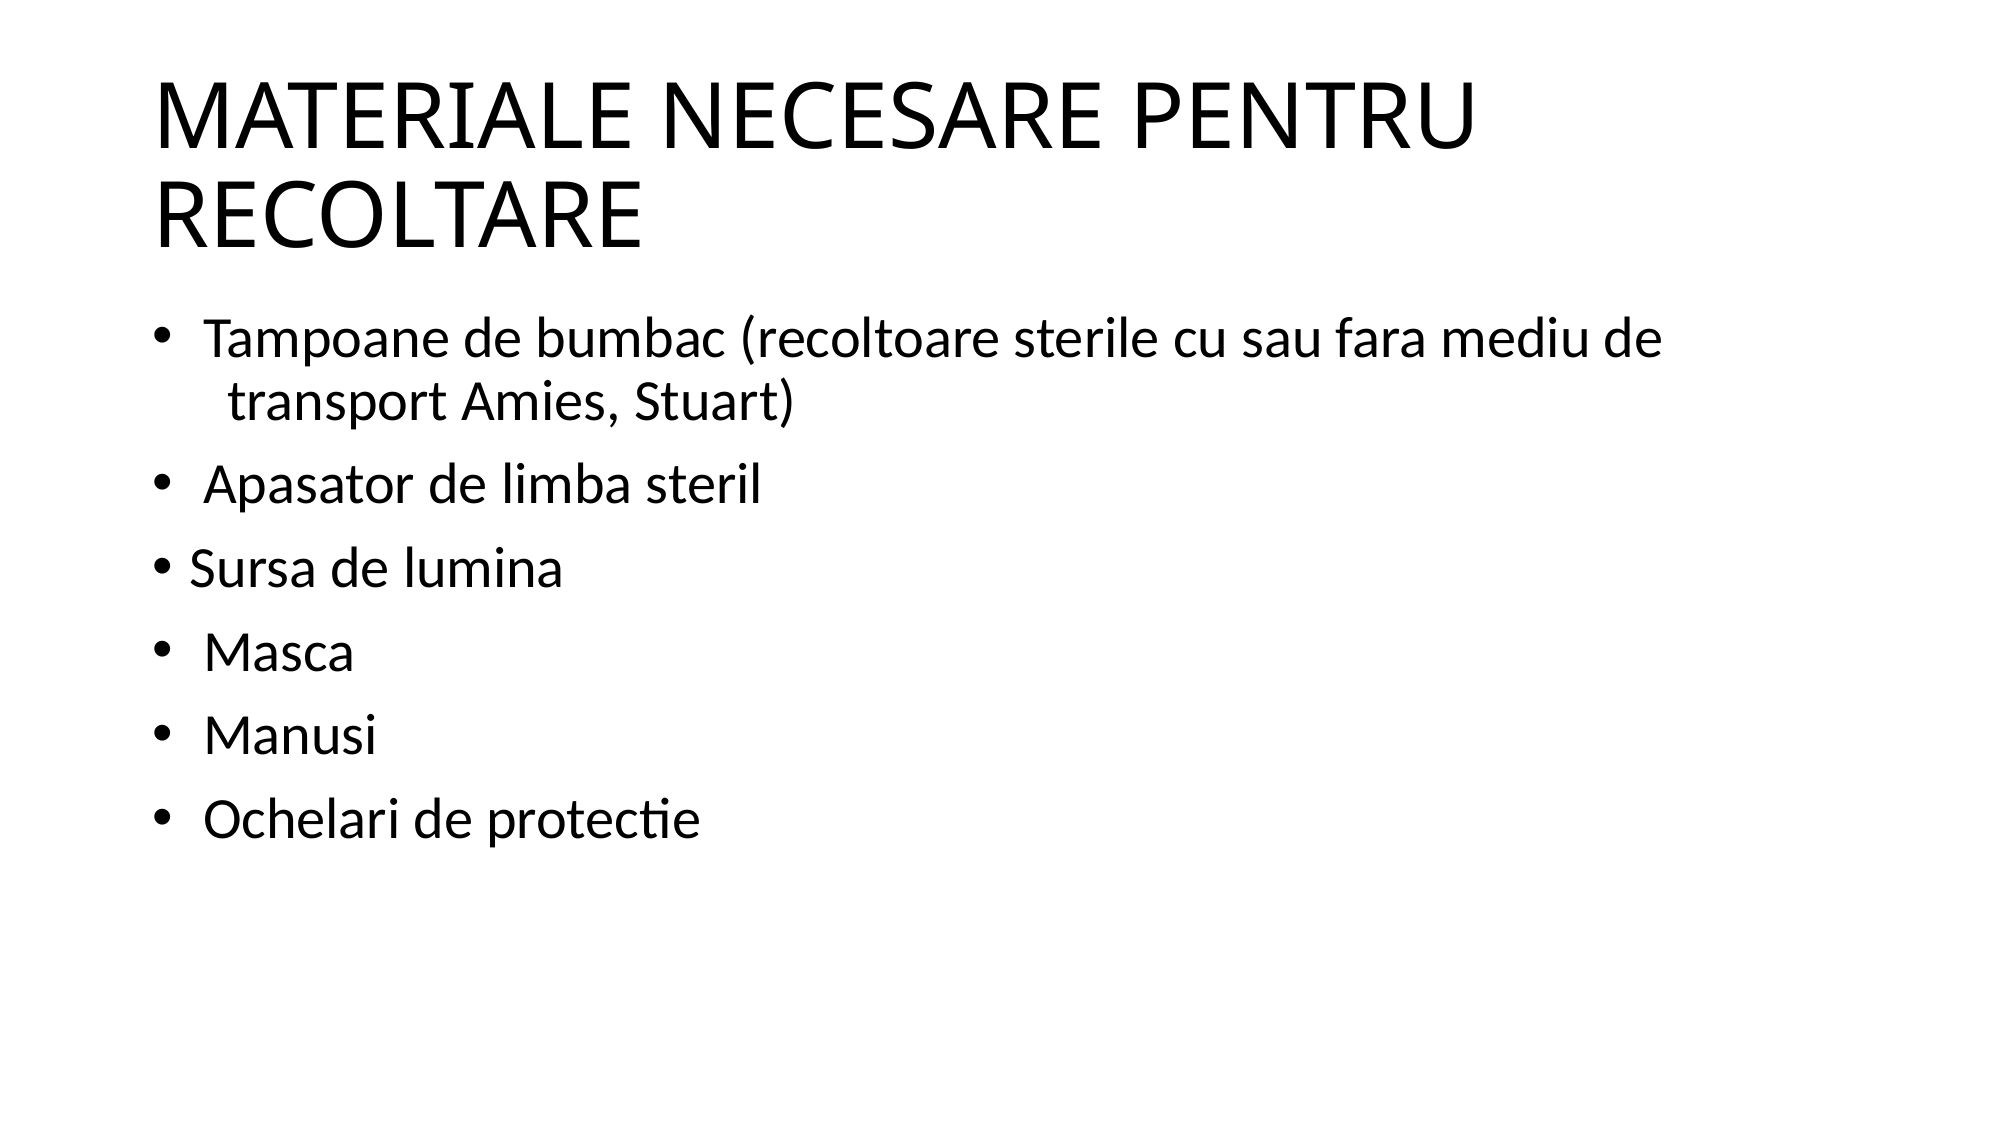

# MATERIALE NECESARE PENTRU RECOLTARE
 Tampoane de bumbac (recoltoare sterile cu sau fara mediu de transport Amies, Stuart)
 Apasator de limba steril
Sursa de lumina
 Masca
 Manusi
 Ochelari de protectie